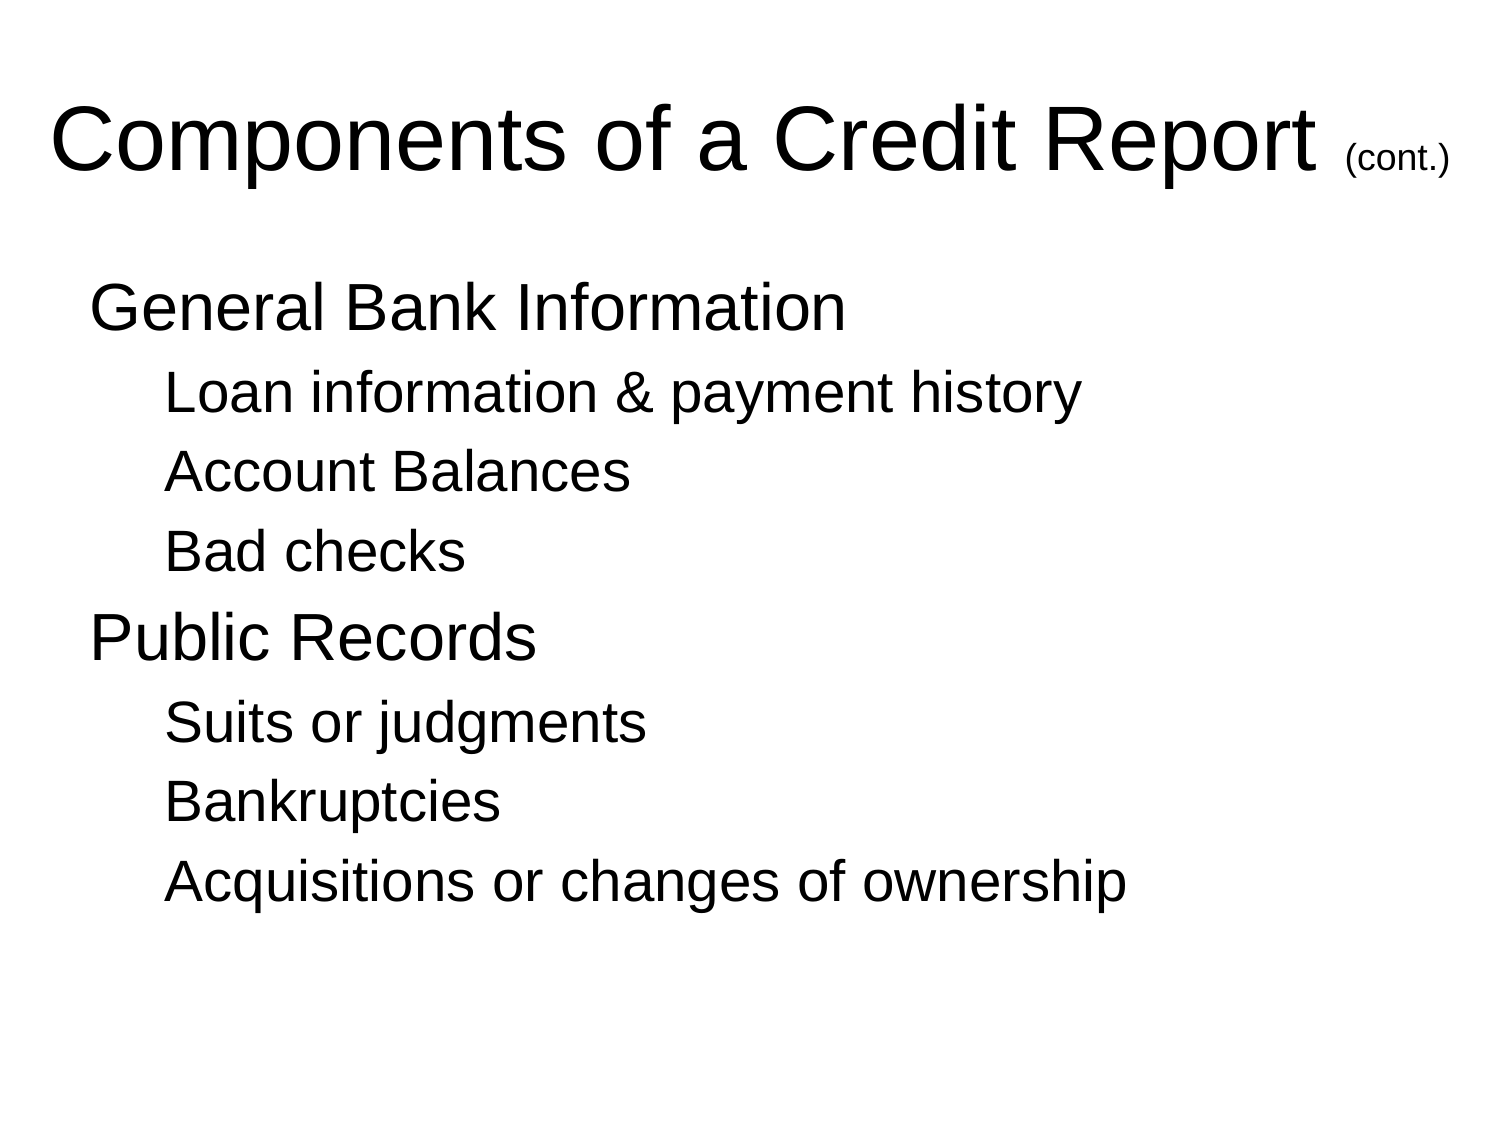

# Components of a Credit Report (cont.)
General Bank Information
Loan information & payment history
Account Balances
Bad checks
Public Records
Suits or judgments
Bankruptcies
Acquisitions or changes of ownership